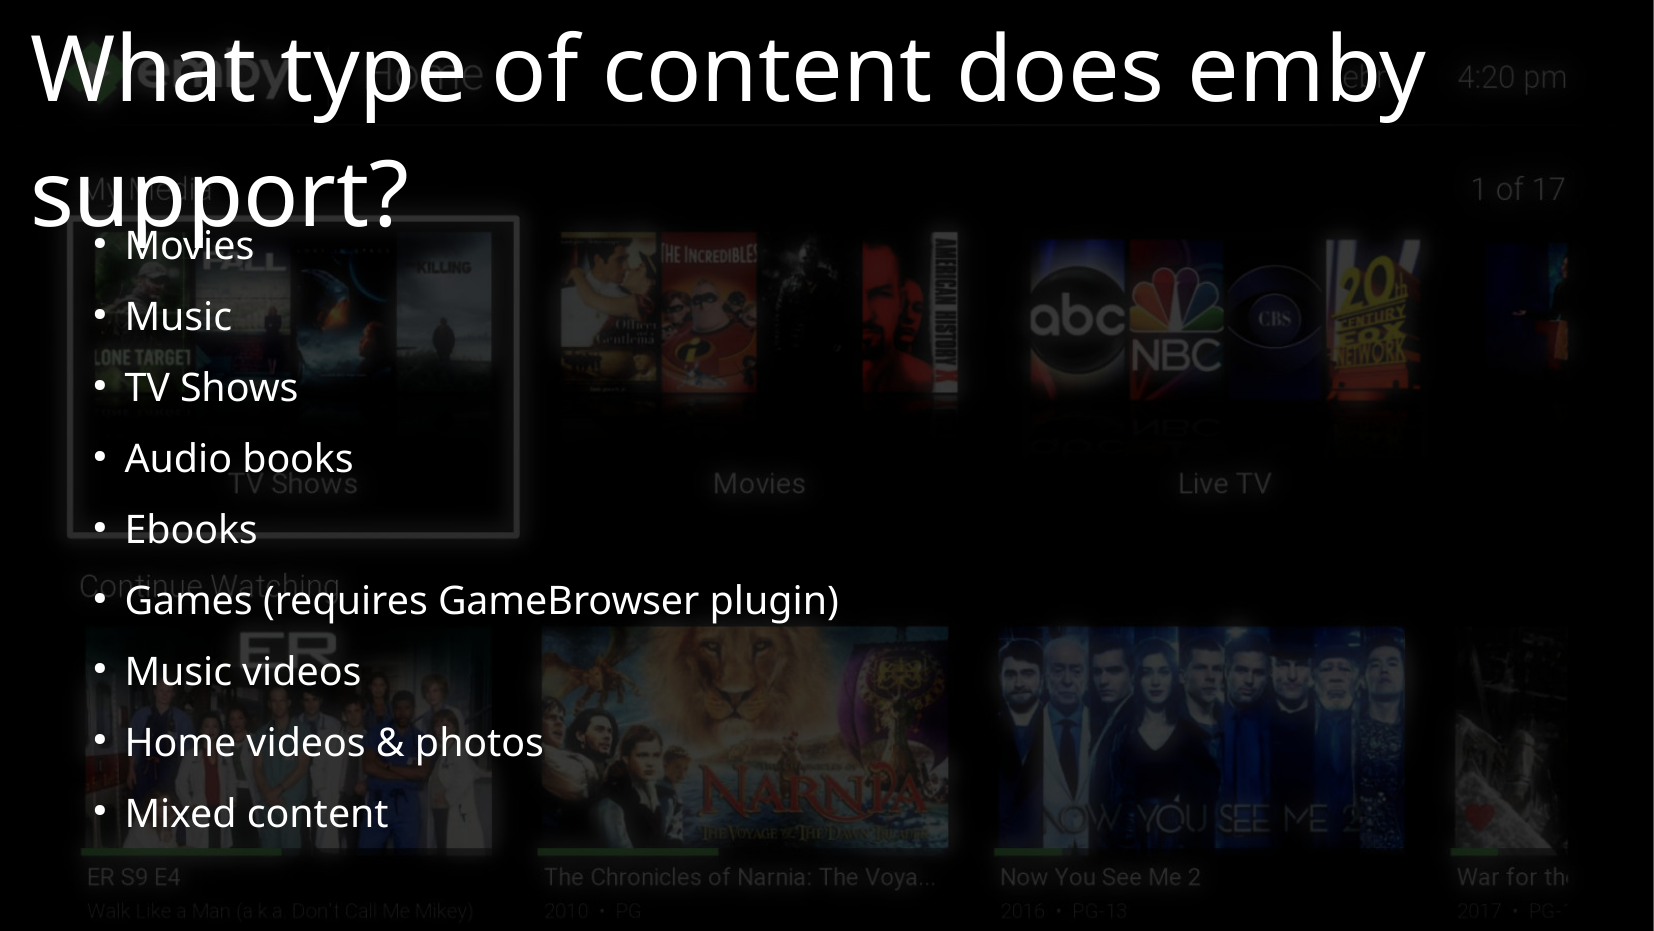

# What type of content does emby support?
Movies
Music
TV Shows
Audio books
Ebooks
Games (requires GameBrowser plugin)
Music videos
Home videos & photos
Mixed content